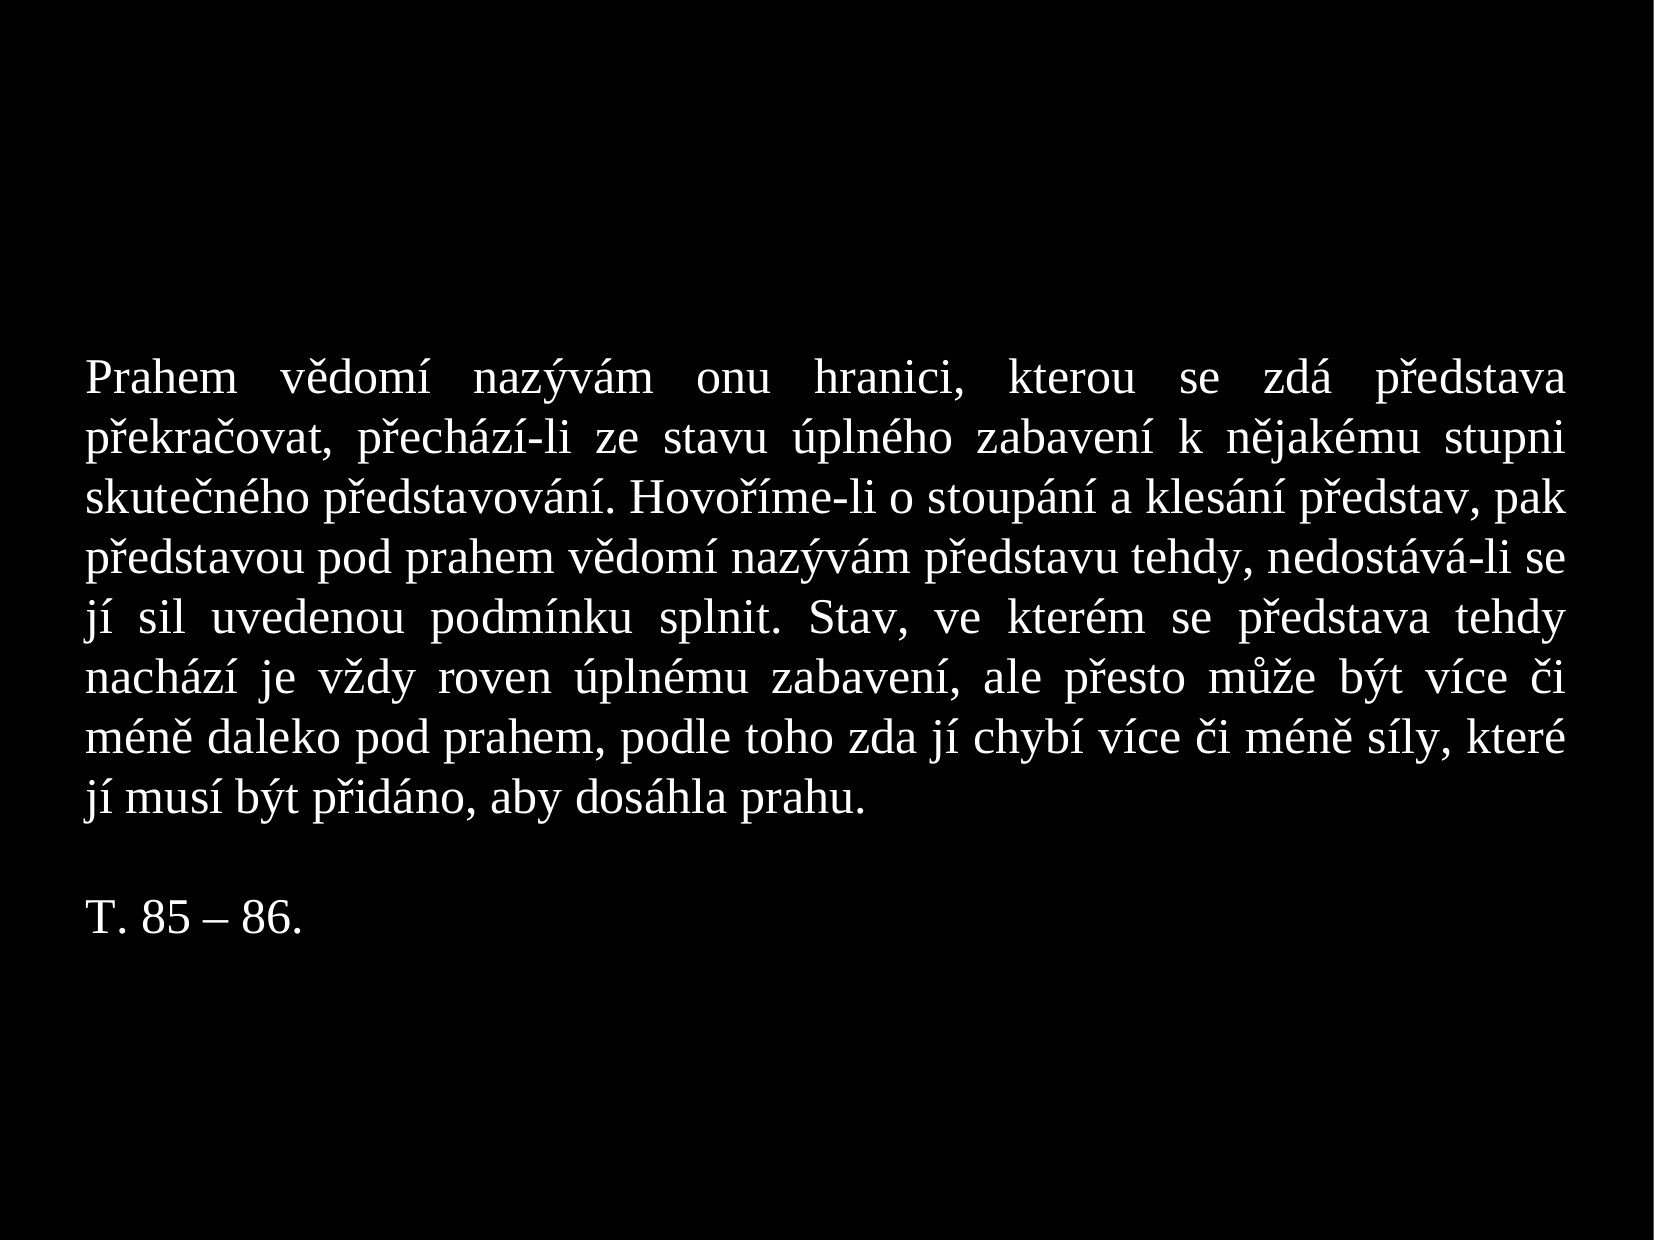

Prahem vědomí nazývám onu hranici, kterou se zdá představa překračovat, přechází-li ze stavu úplného zabavení k nějakému stupni skutečného představování. Hovoříme-li o stoupání a klesání představ, pak představou pod prahem vědomí nazývám představu tehdy, nedostává-li se jí sil uvedenou podmínku splnit. Stav, ve kterém se představa tehdy nachází je vždy roven úplnému zabavení, ale přesto může být více či méně daleko pod prahem, podle toho zda jí chybí více či méně síly, které jí musí být přidáno, aby dosáhla prahu.
T. 85 – 86.